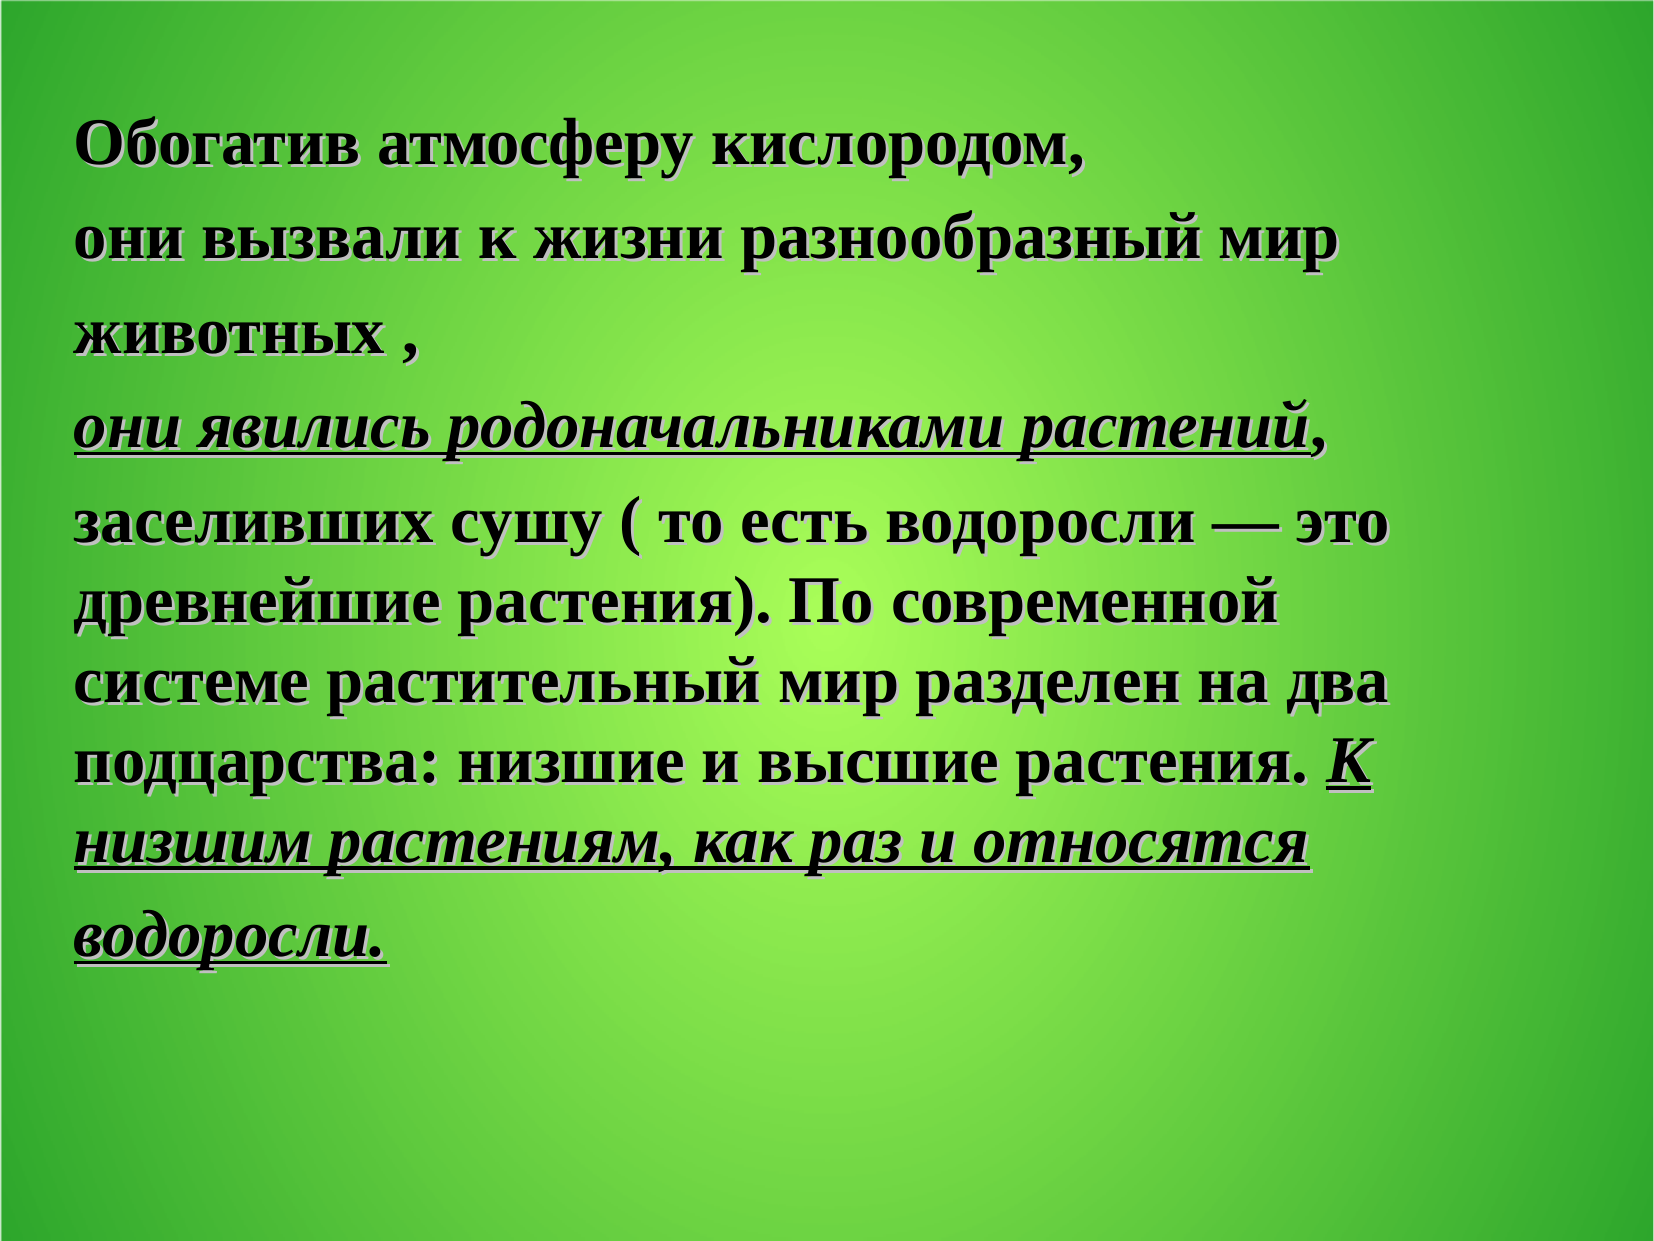

Обогатив атмосферу кислородом,
они вызвали к жизни разнообразный мир
животных ,
они явились родоначальниками растений,
заселивших сушу ( то есть водоросли — это древнейшие растения). По современной системе растительный мир разделен на два подцарства: низшие и высшие растения. К низшим растениям, как раз и относятся
водоросли.